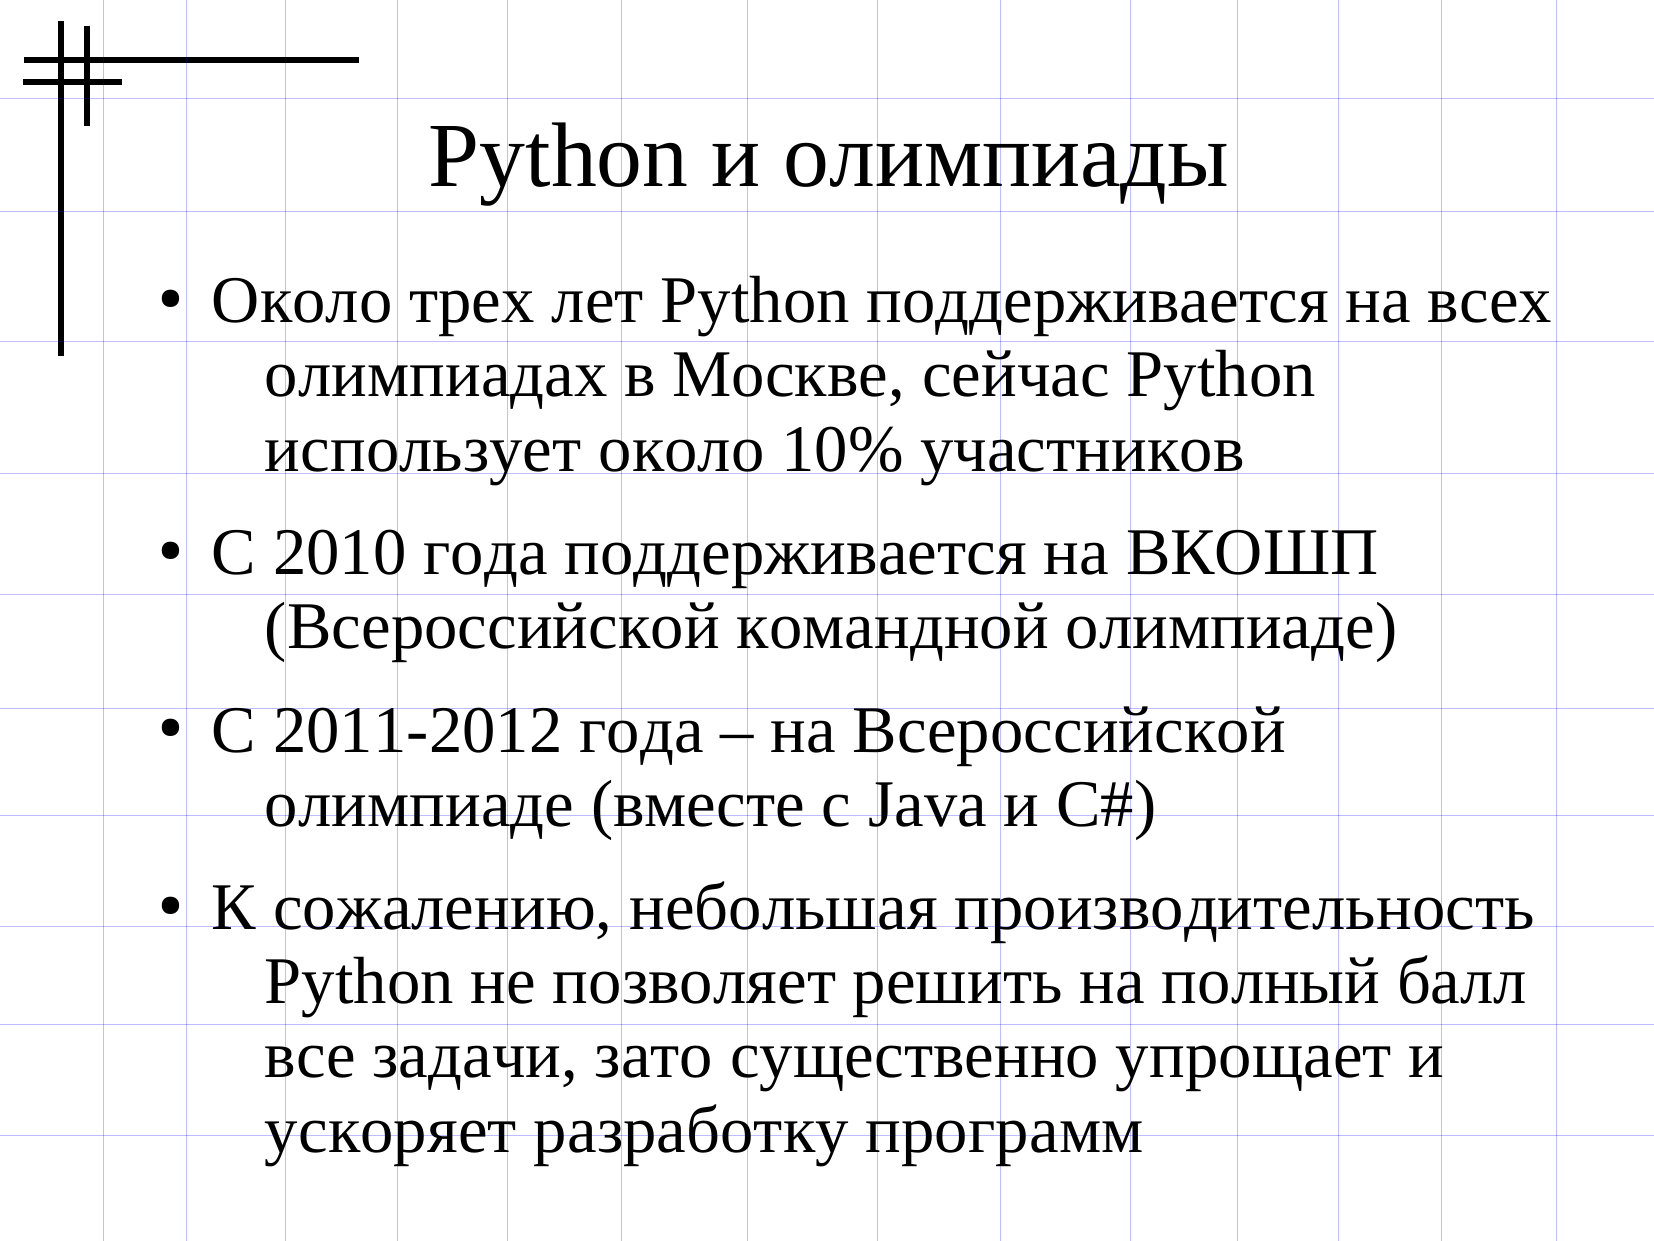

# Python и олимпиады
Около трех лет Python поддерживается на всех олимпиадах в Москве, сейчас Python использует около 10% участников
С 2010 года поддерживается на ВКОШП (Всероссийской командной олимпиаде)
С 2011-2012 года – на Всероссийской олимпиаде (вместе с Java и C#)
К сожалению, небольшая производительность Python не позволяет решить на полный балл все задачи, зато существенно упрощает и ускоряет разработку программ